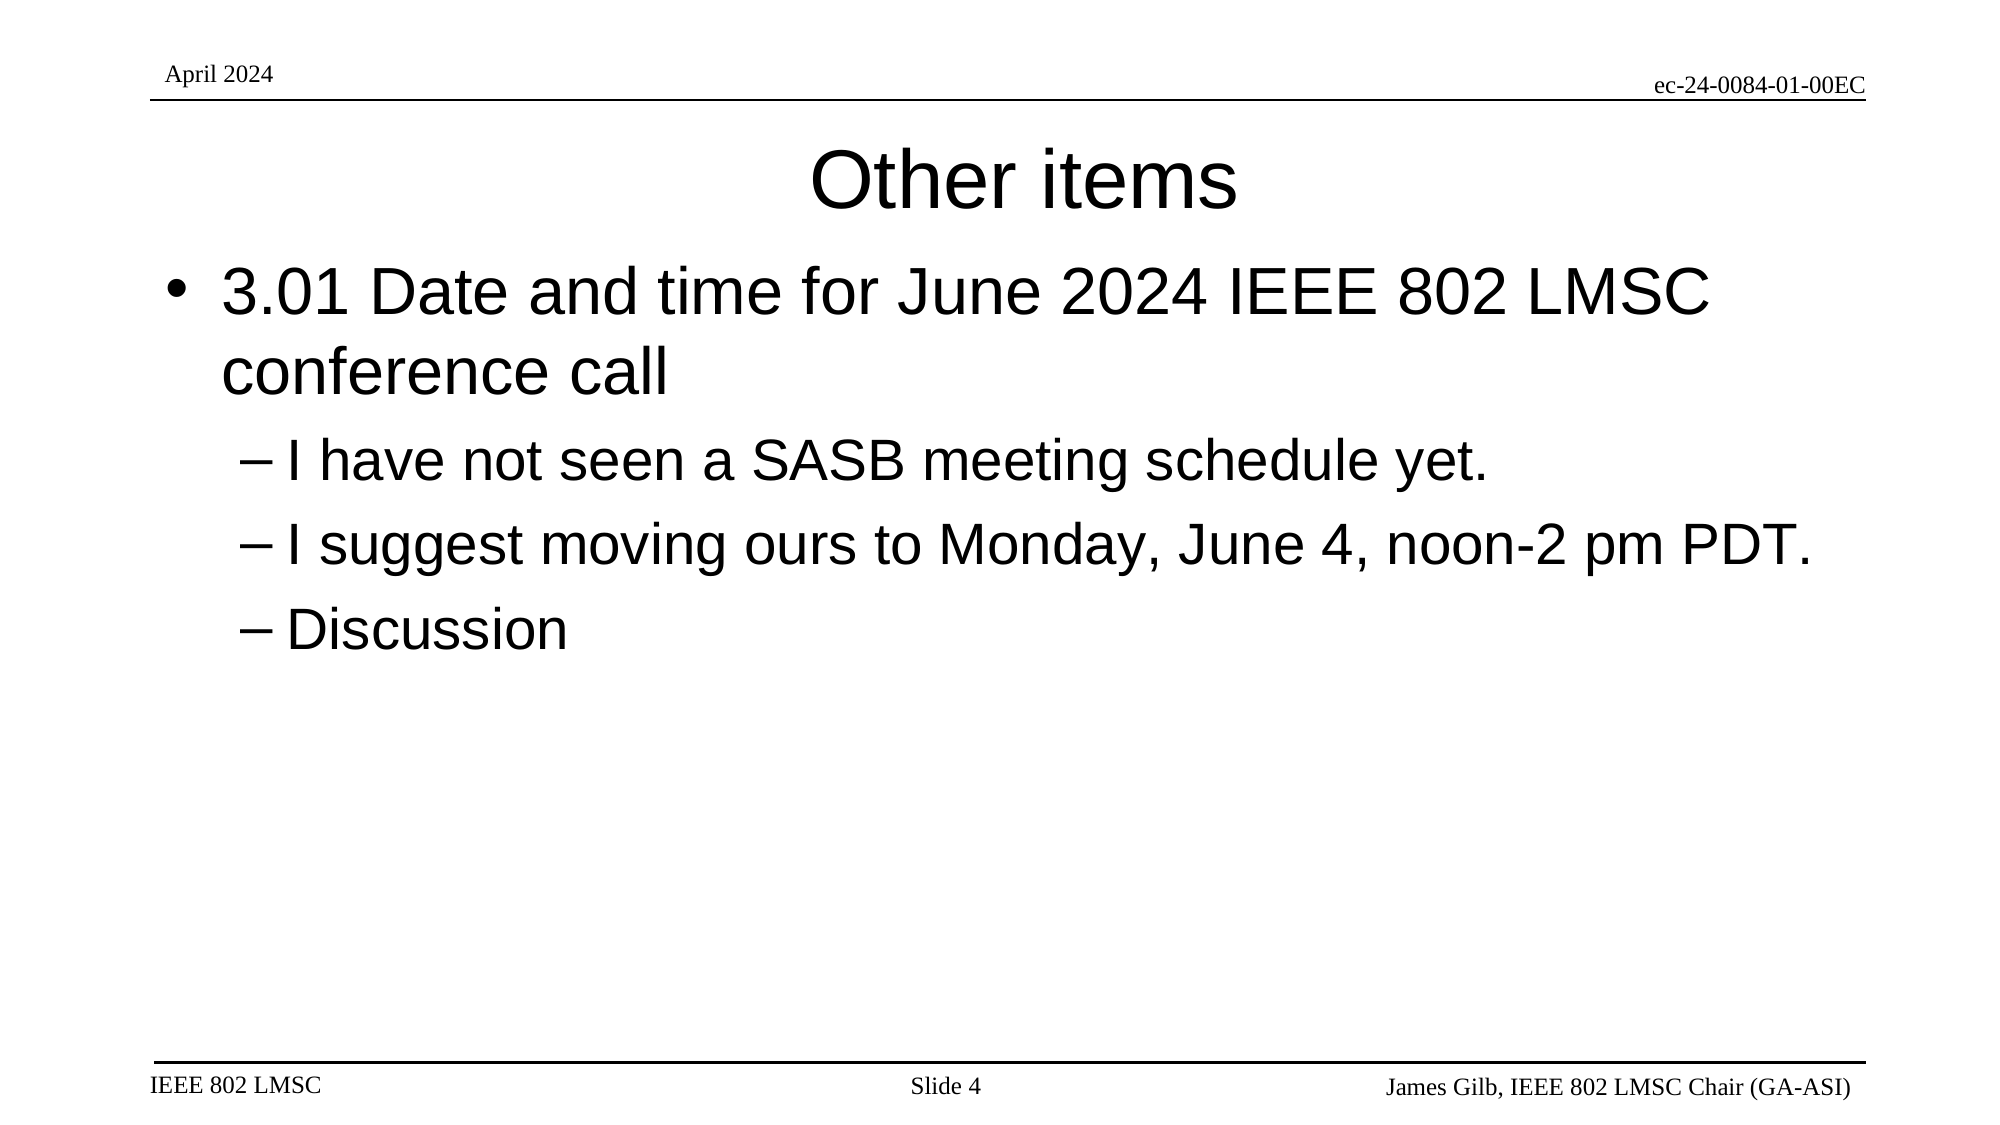

# Other items
3.01 Date and time for June 2024 IEEE 802 LMSC conference call
I have not seen a SASB meeting schedule yet.
I suggest moving ours to Monday, June 4, noon-2 pm PDT.
Discussion
4